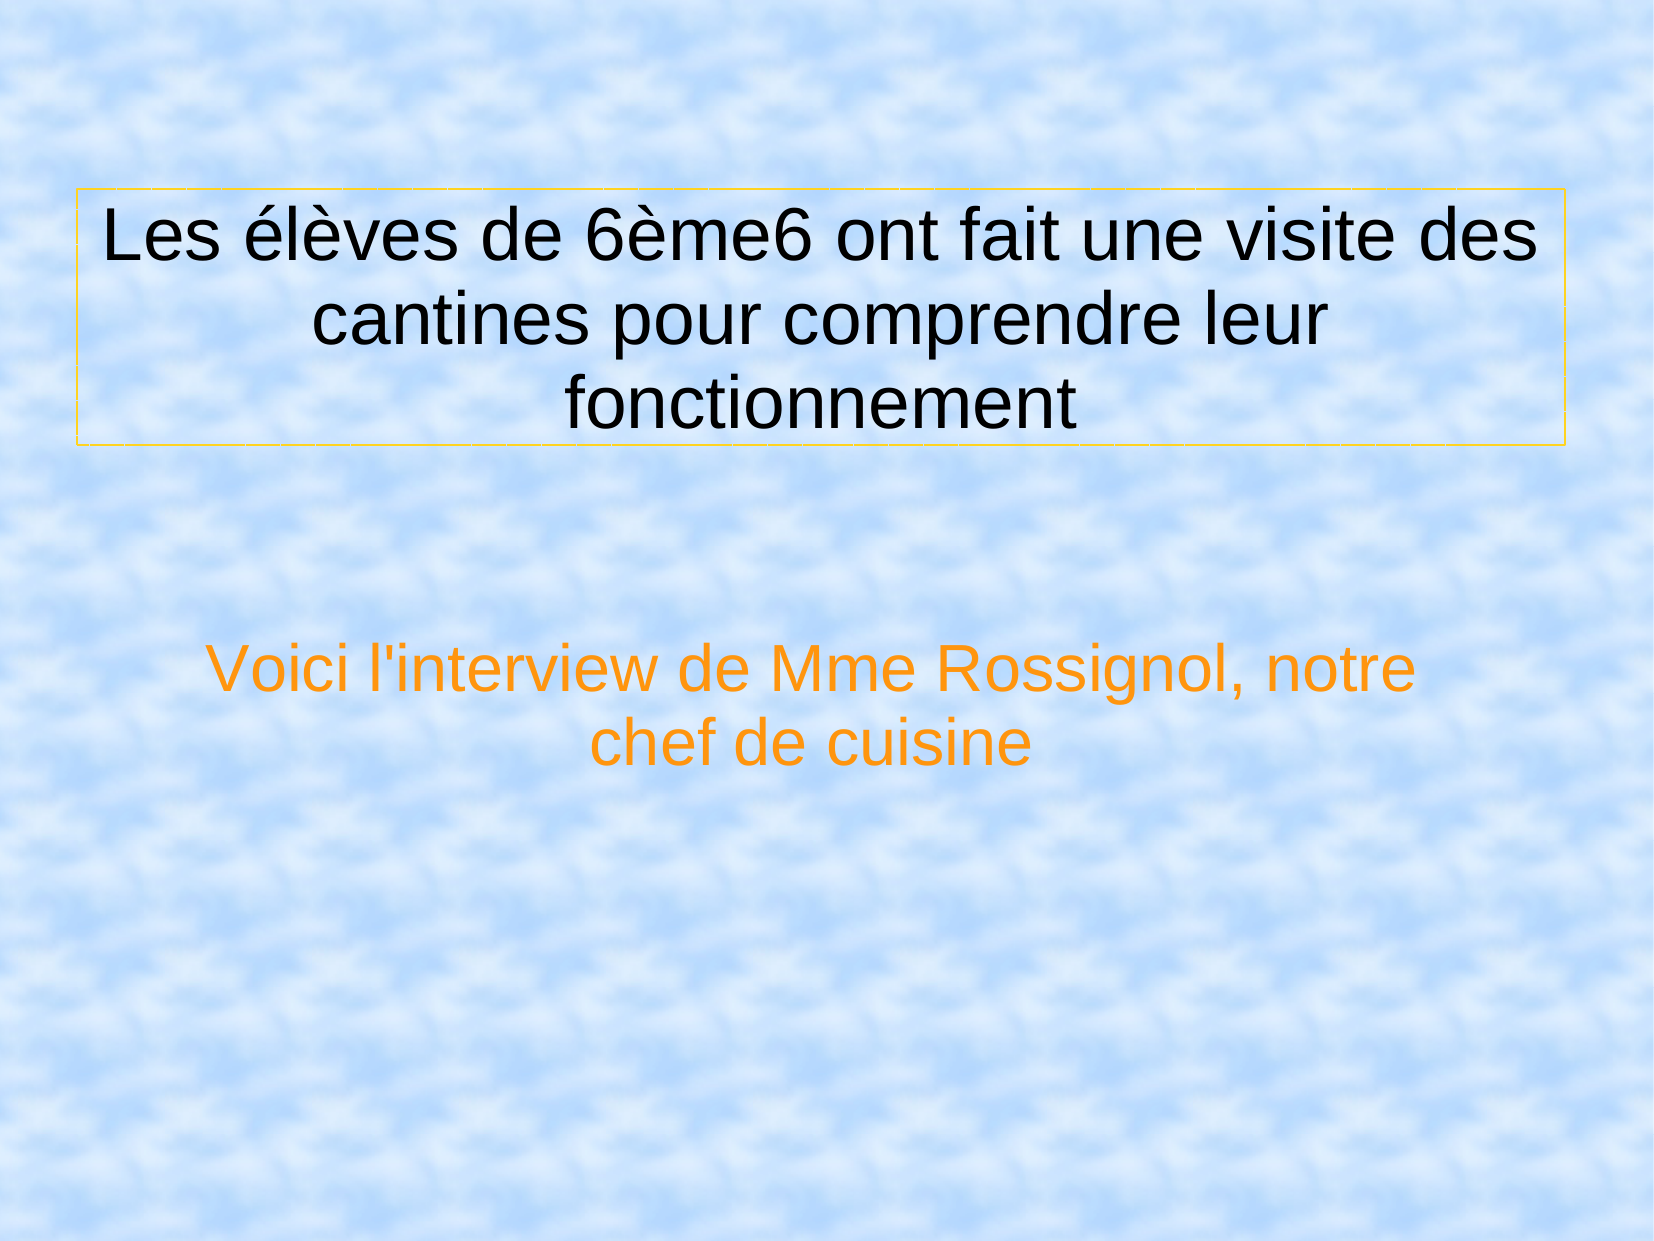

# Les élèves de 6ème6 ont fait une visite des cantines pour comprendre leur fonctionnement
Voici l'interview de Mme Rossignol, notre chef de cuisine